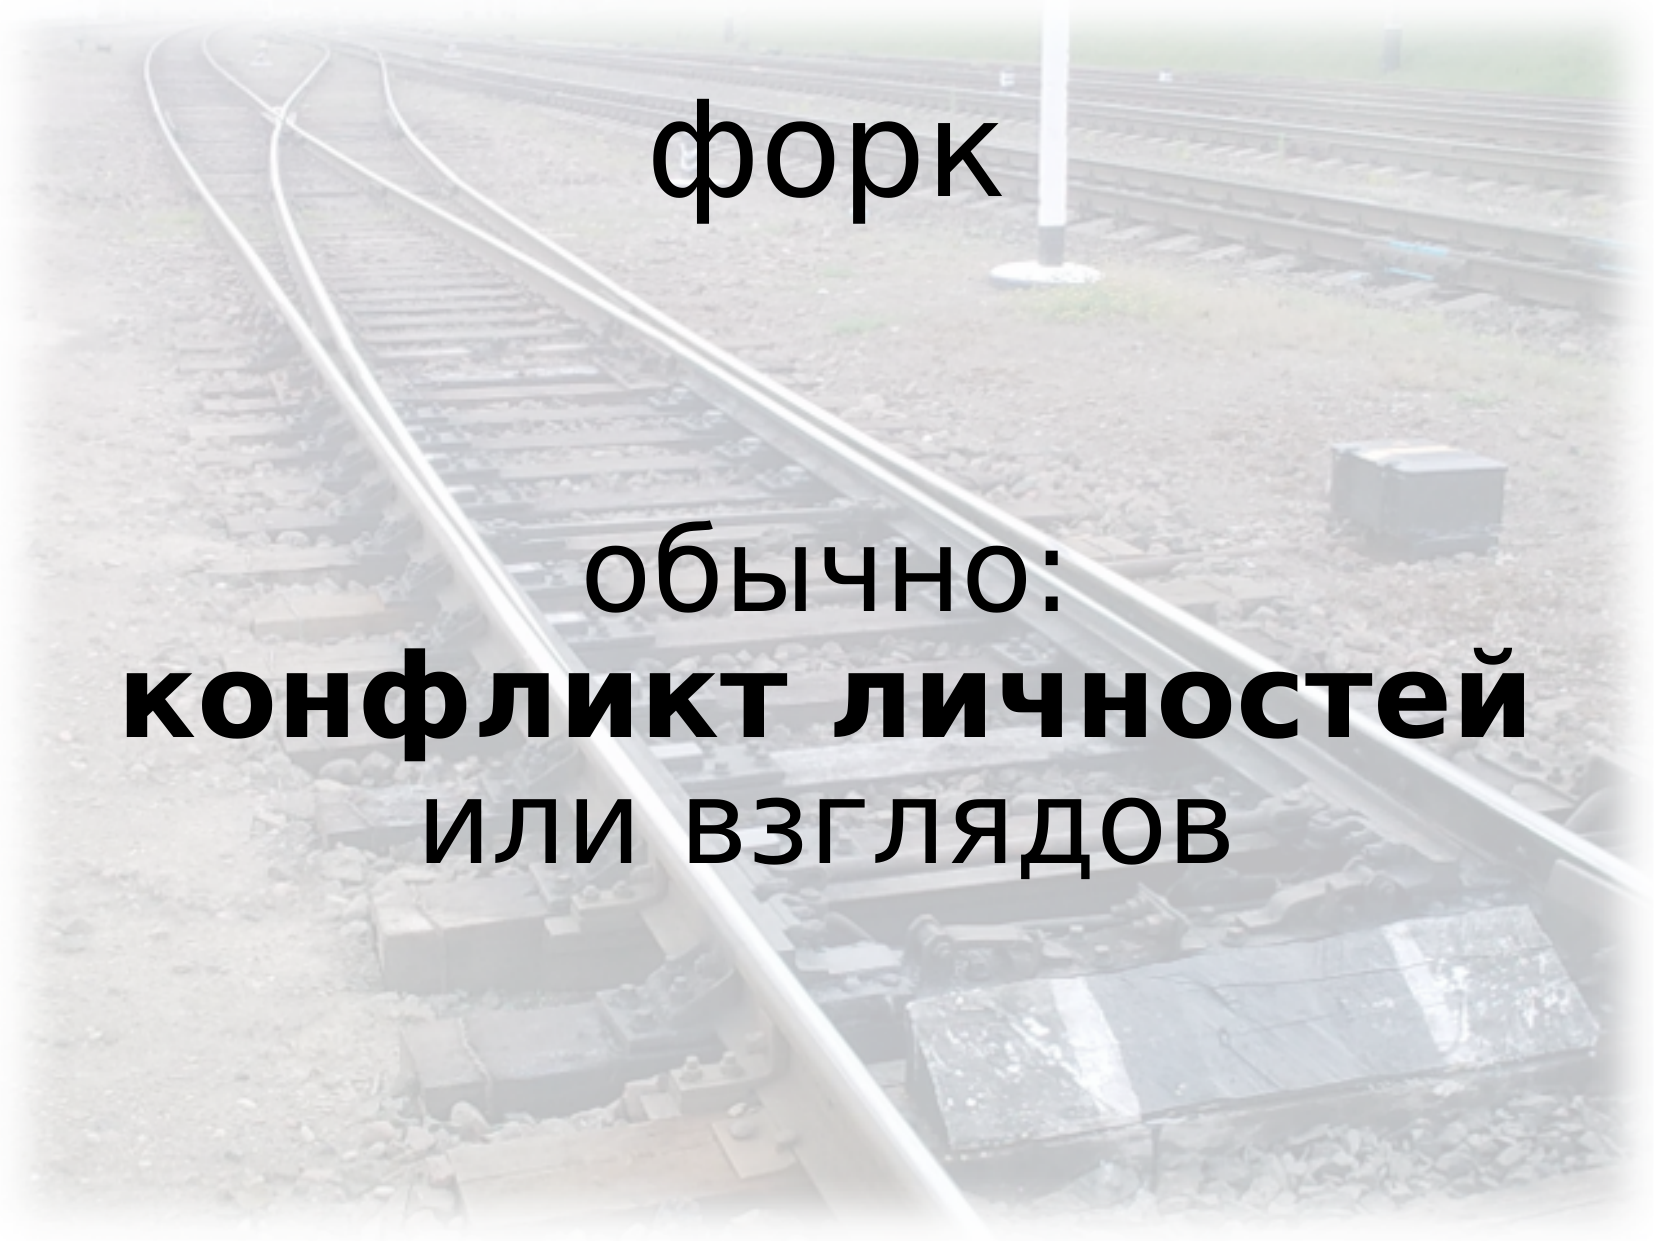

# форк
обычно:
конфликт личностей
или взглядов